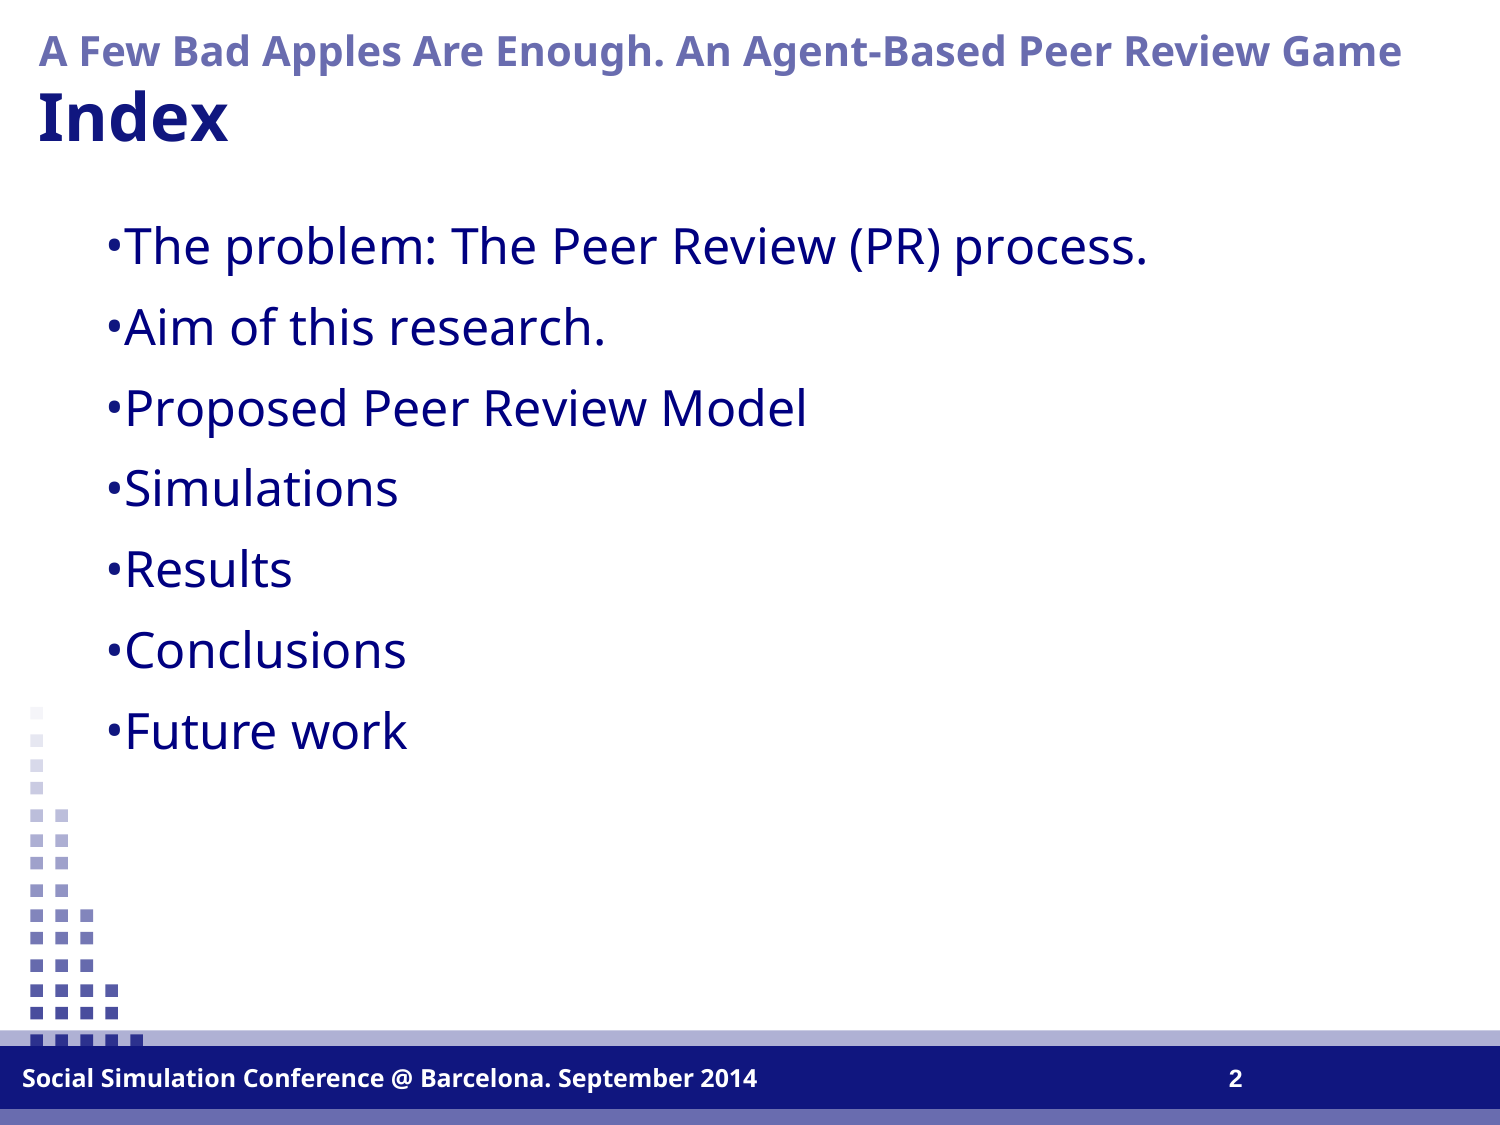

A Few Bad Apples Are Enough. An Agent-Based Peer Review Game
Index
The problem: The Peer Review (PR) process.
Aim of this research.
Proposed Peer Review Model
Simulations
Results
Conclusions
Future work